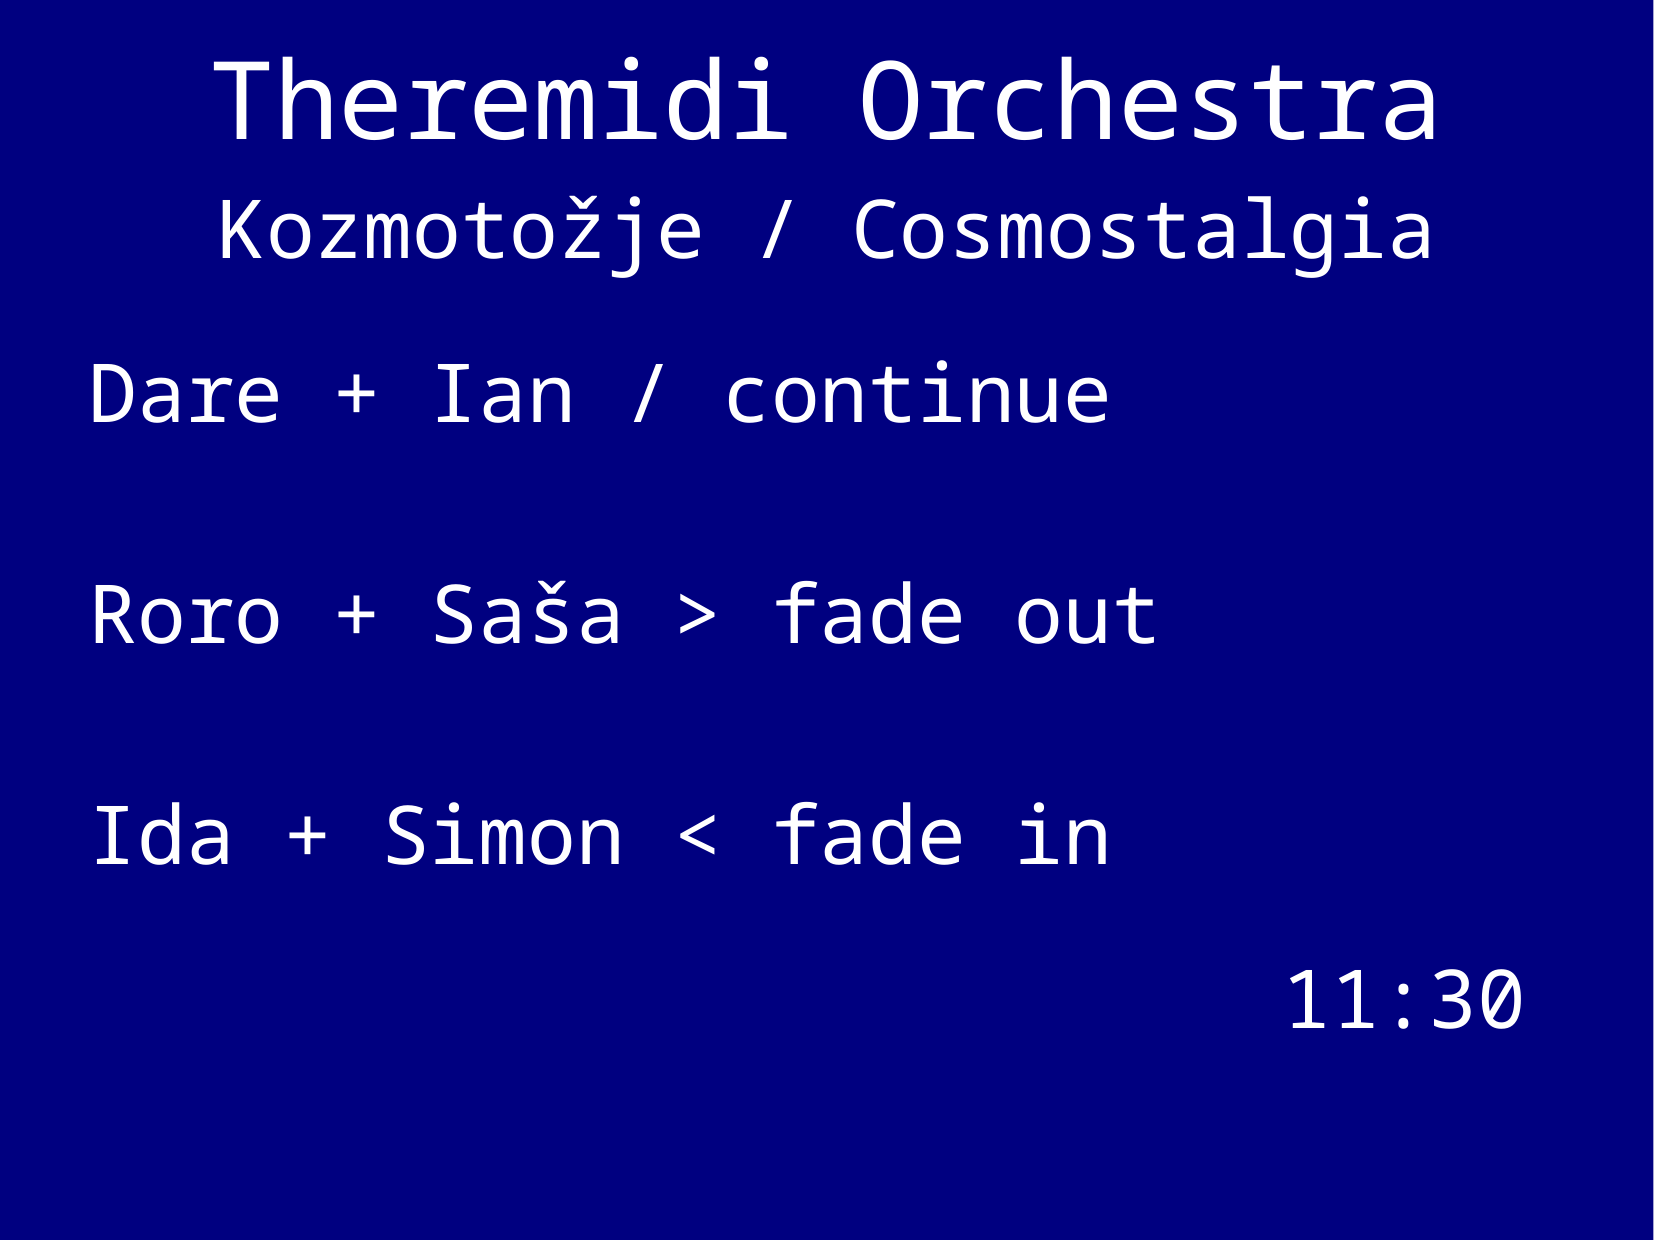

# Theremidi Orchestra Kozmotožje / Cosmostalgia
Dare + Ian / continue
Roro + Saša > fade out
Ida + Simon < fade in
11:30